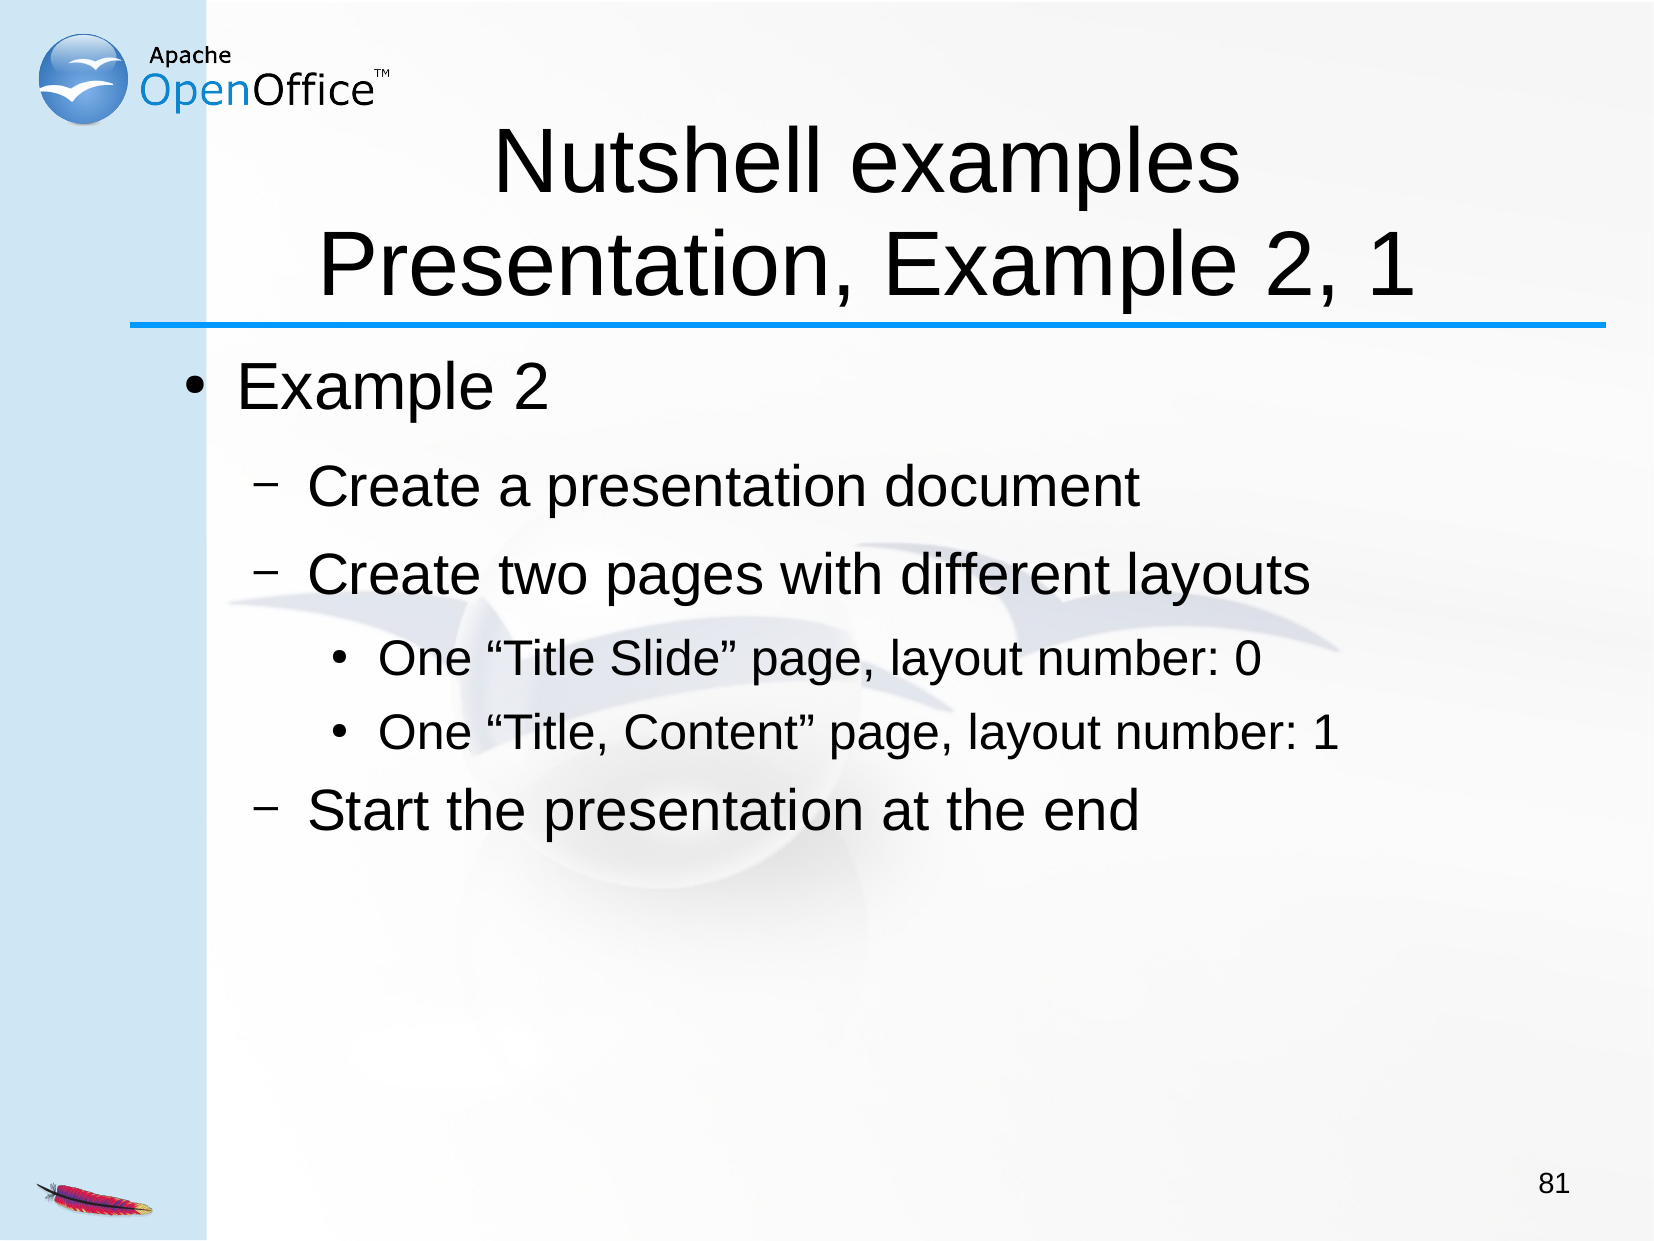

# Nutshell examples Presentation, Example 2, 1
Example 2
Create a presentation document
Create two pages with different layouts
One “Title Slide” page, layout number: 0
One “Title, Content” page, layout number: 1
Start the presentation at the end
81